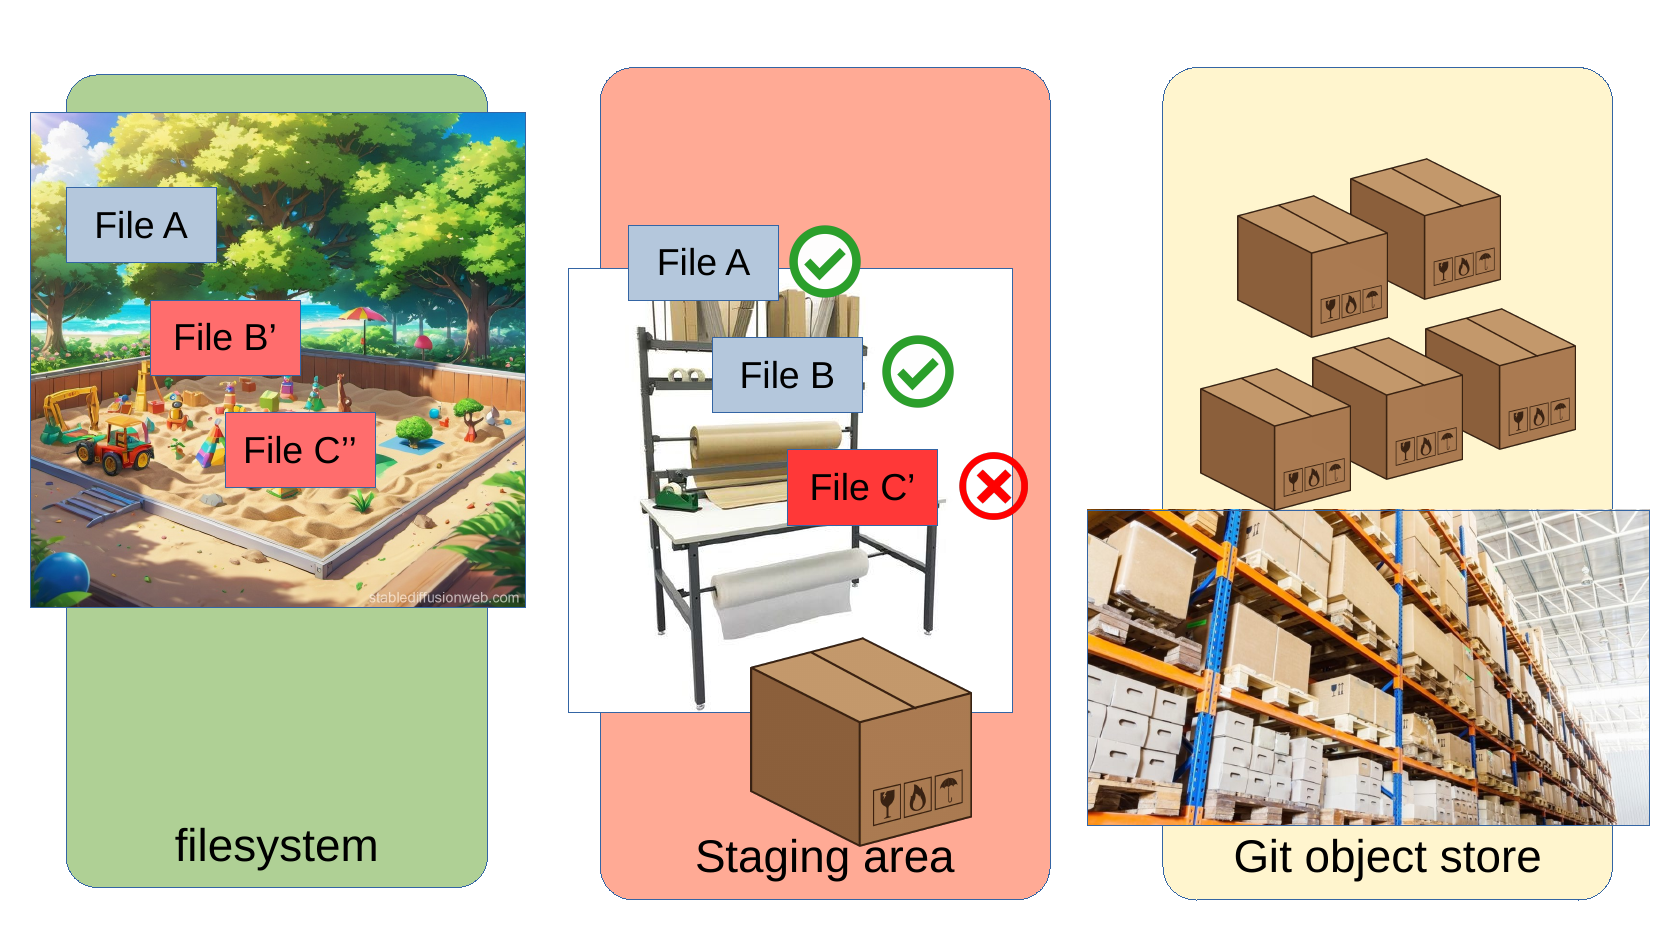

Staging area
Git object store
filesystem
File A
File A
File B’
File B
File C’’
File C’